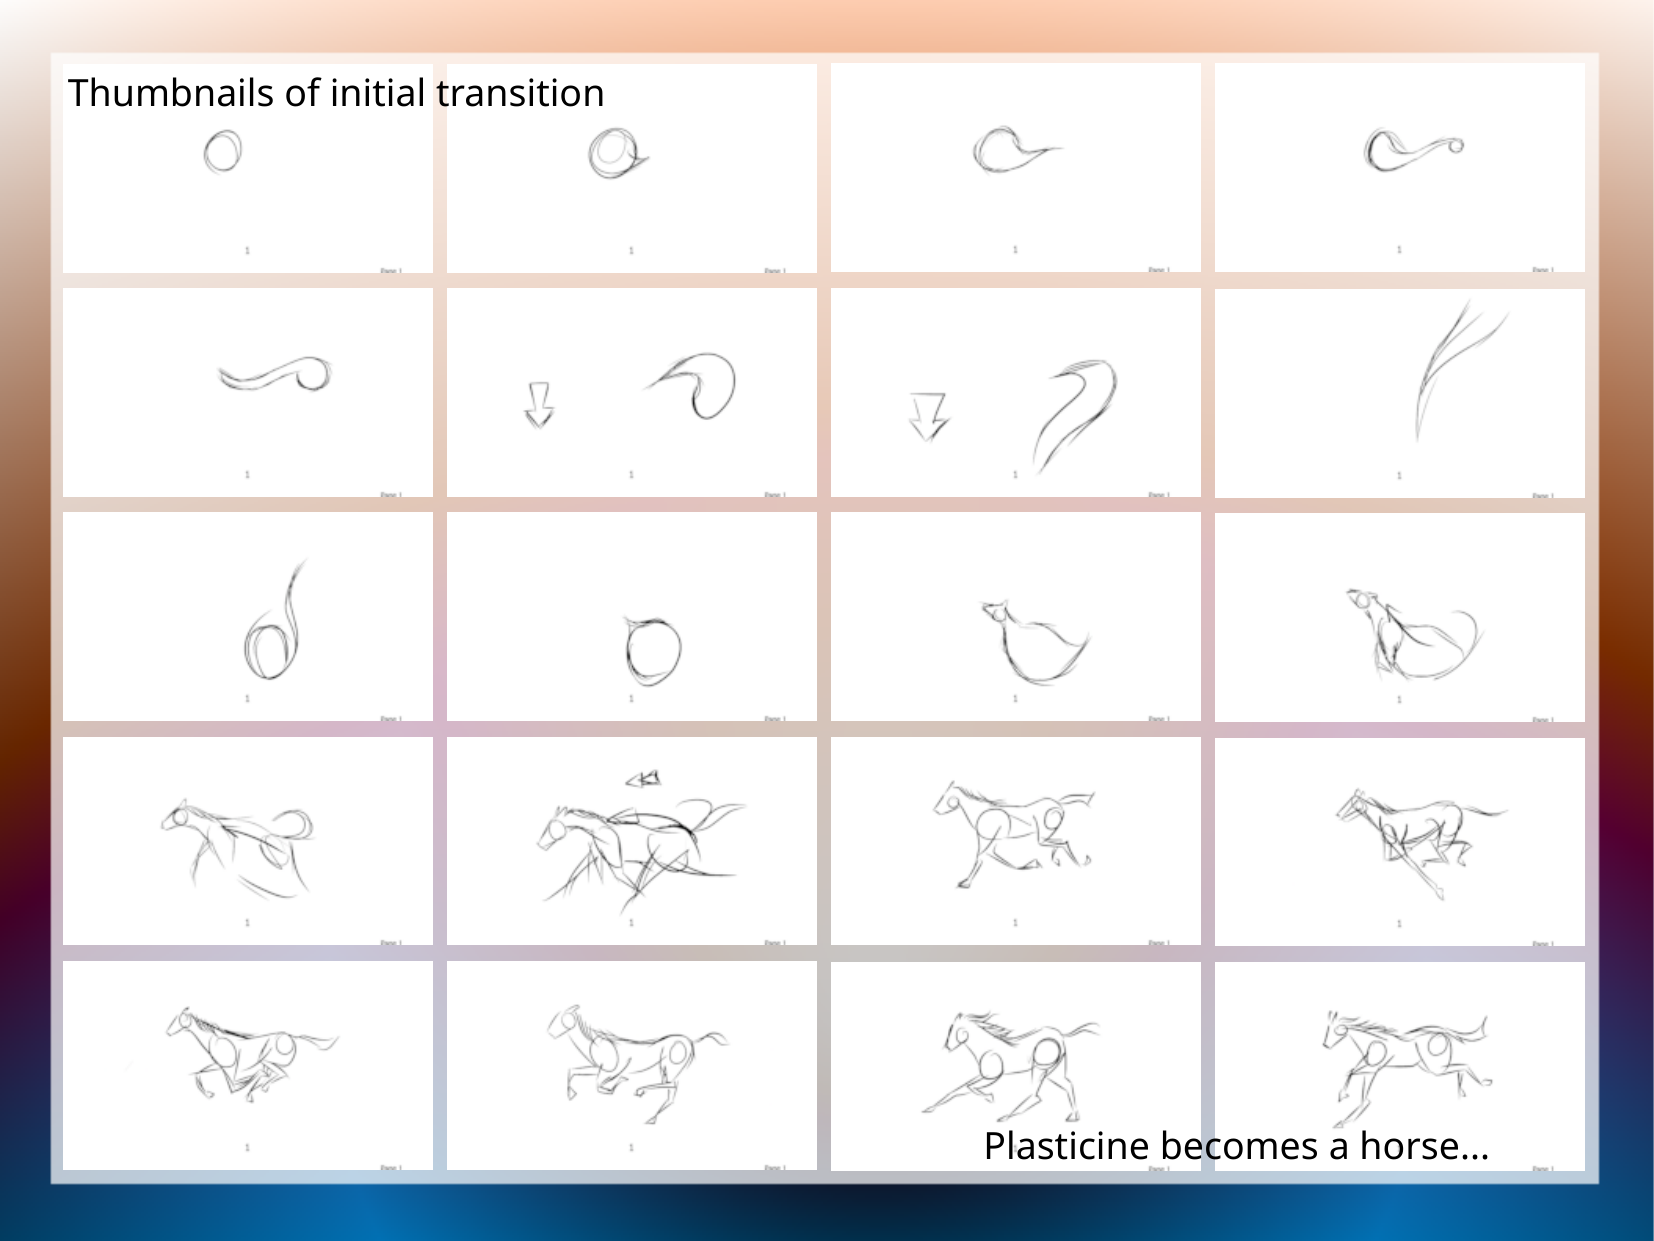

Thumbnails of initial transition
Plasticine becomes a horse...